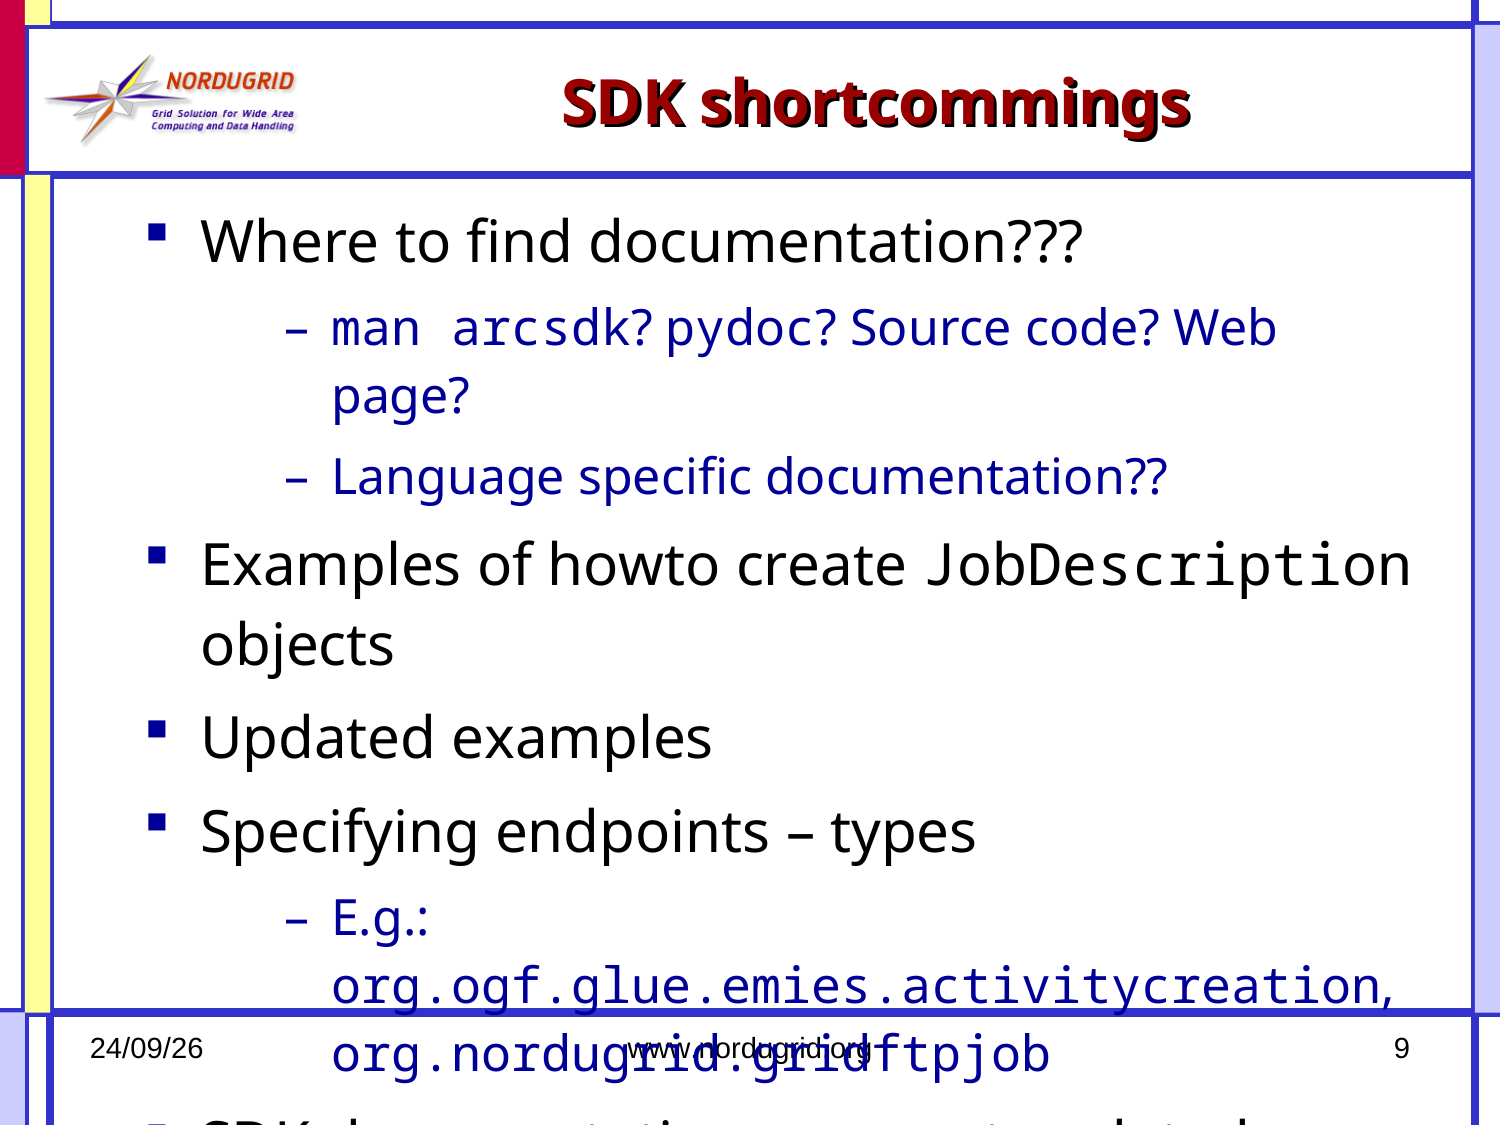

# SDK shortcommings
Where to find documentation???
man arcsdk? pydoc? Source code? Web page?
Language specific documentation??
Examples of howto create JobDescription objects
Updated examples
Specifying endpoints – types
E.g.: org.ogf.glue.emies.activitycreation,
org.nordugrid.gridftpjob
SDK documentation page not updated
http://www.nordugrid.org/documents/code/
www.nordugrid.org
9